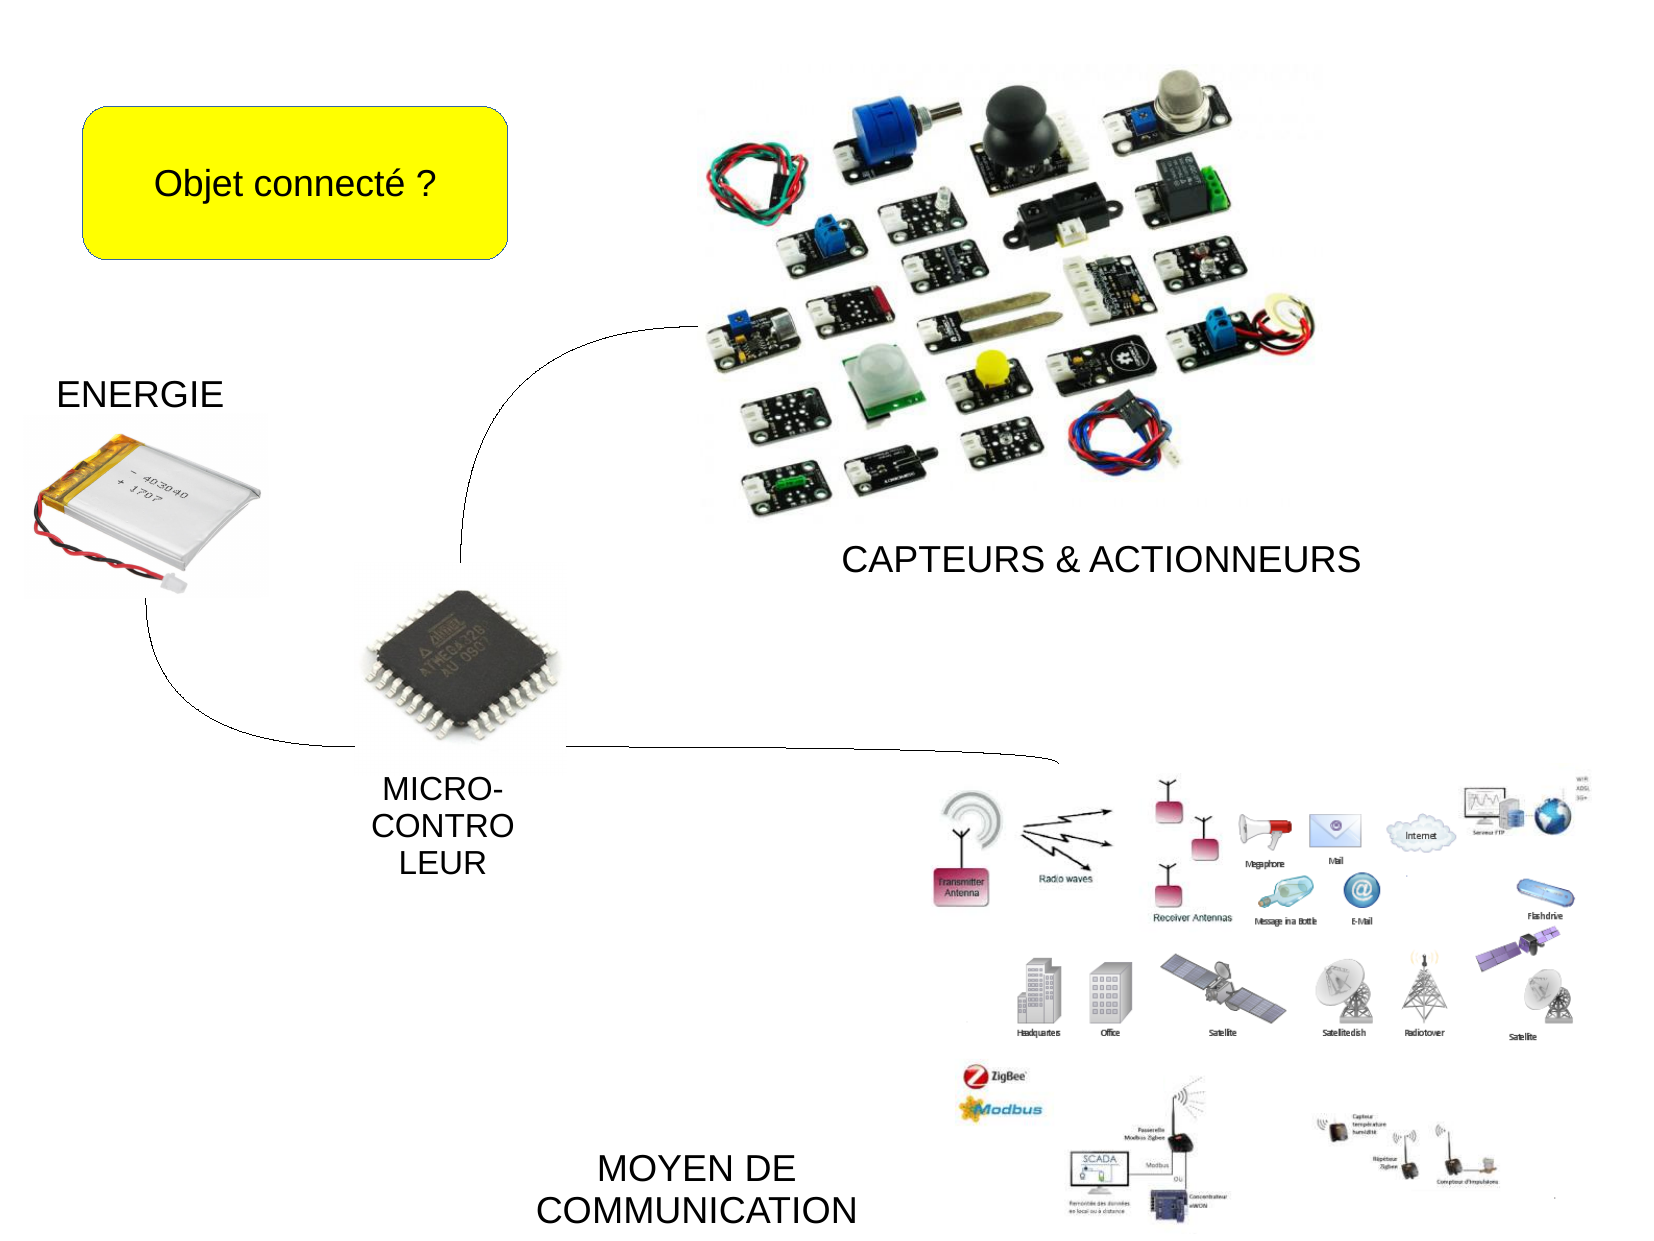

CAPTEURS & ACTIONNEURS
Objet connecté ?
ENERGIE
MICRO-CONTROLEUR
MOYEN DE COMMUNICATION